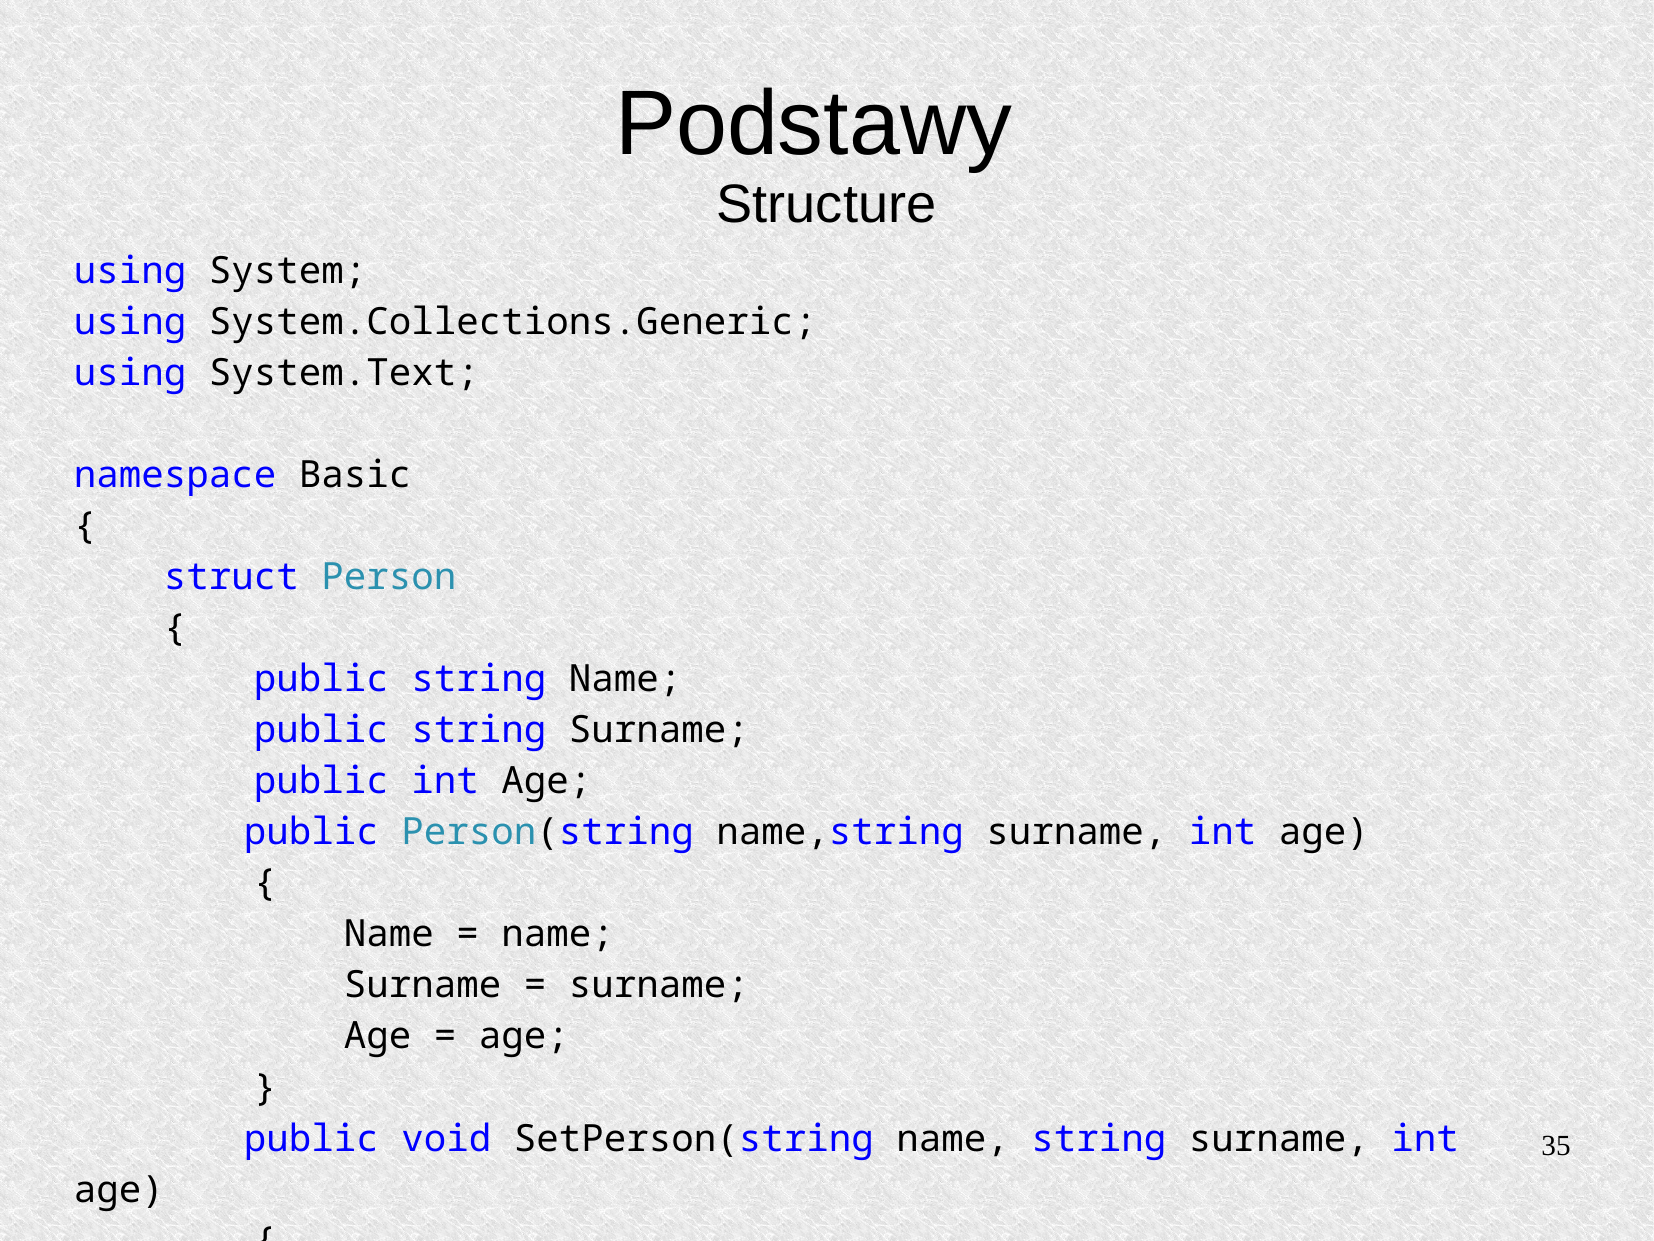

# Podstawy Structure
using System;
using System.Collections.Generic;
using System.Text;
namespace Basic
{
 struct Person
 {
 public string Name;
 public string Surname;
 public int Age;
		 public Person(string name,string surname, int age)
 {
 Name = name;
 Surname = surname;
 Age = age;
 }
		 public void SetPerson(string name, string surname, int age)
 {
 	Name = name;
	 Surname = surname;
 Age = age;
 }
 }
}
35